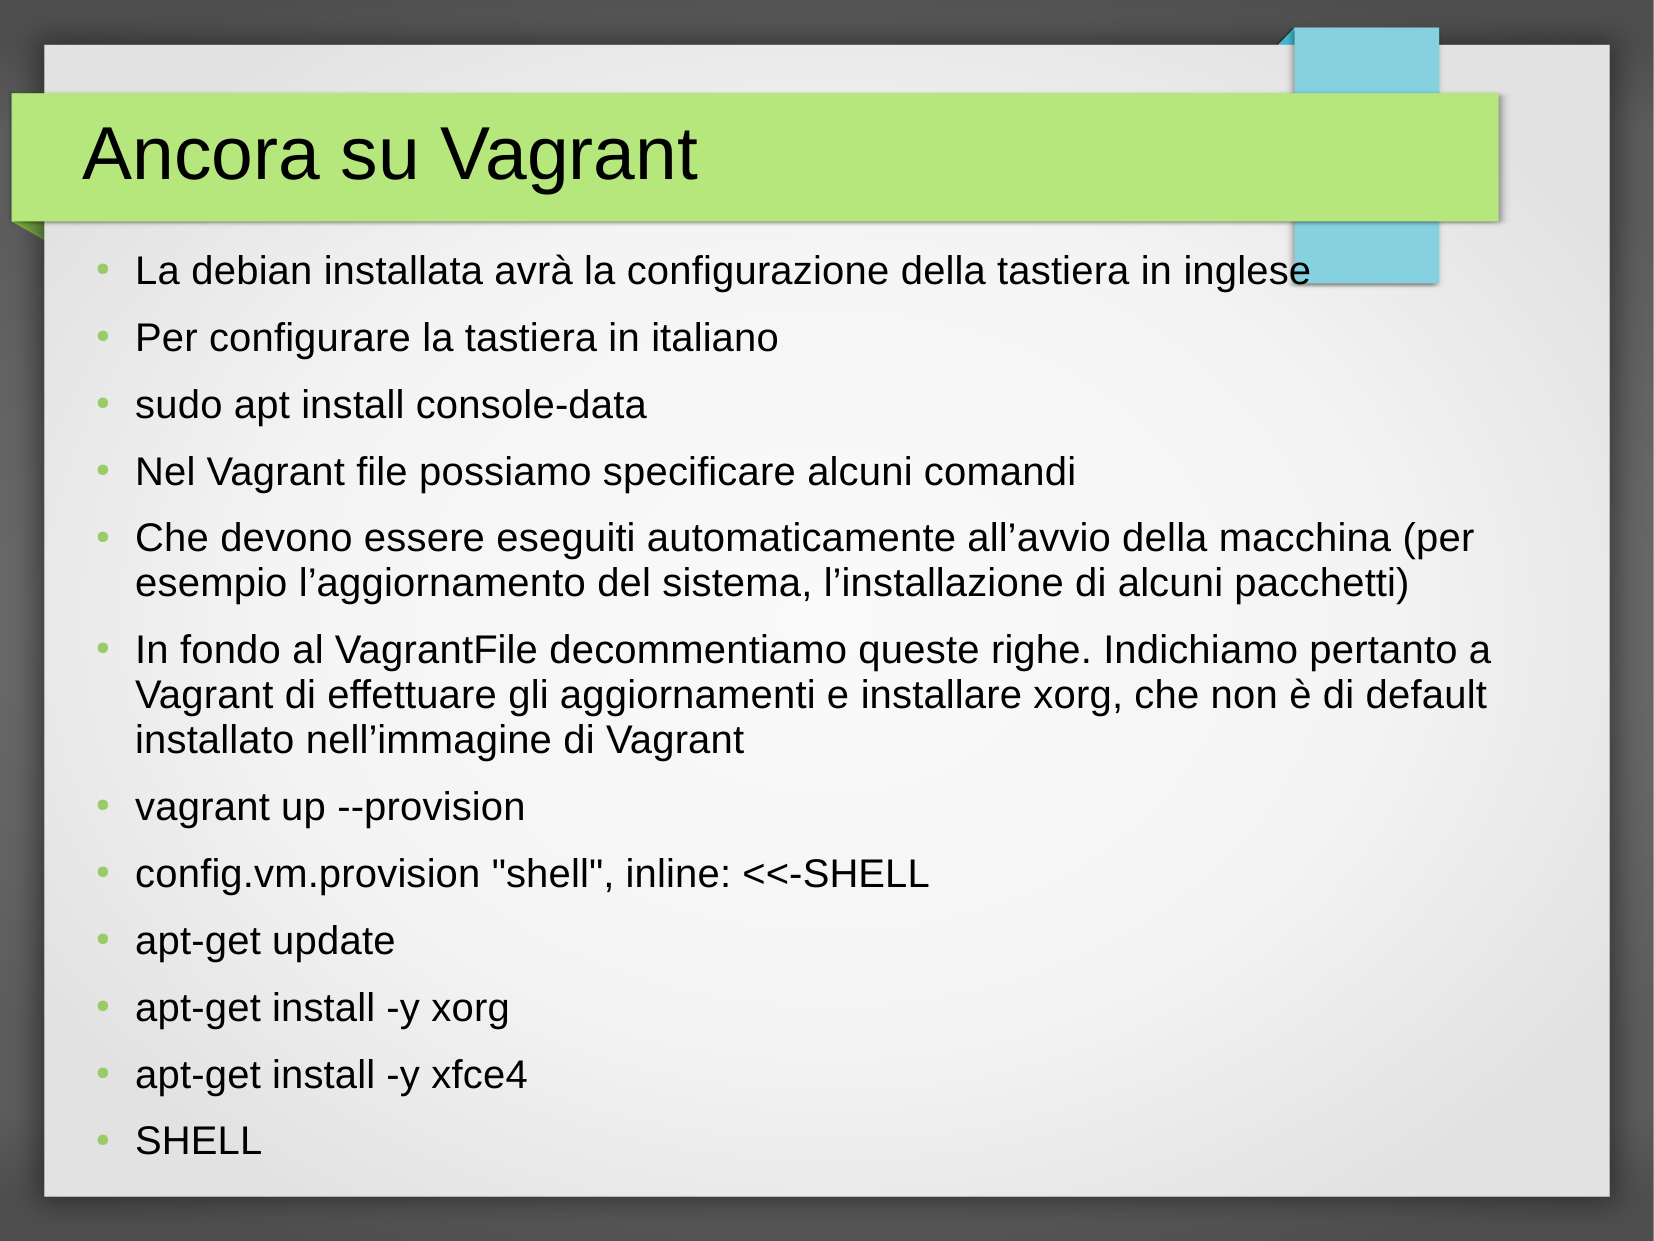

# Ancora su Vagrant
La debian installata avrà la configurazione della tastiera in inglese
Per configurare la tastiera in italiano
sudo apt install console-data
Nel Vagrant file possiamo specificare alcuni comandi
Che devono essere eseguiti automaticamente all’avvio della macchina (per esempio l’aggiornamento del sistema, l’installazione di alcuni pacchetti)
In fondo al VagrantFile decommentiamo queste righe. Indichiamo pertanto a Vagrant di effettuare gli aggiornamenti e installare xorg, che non è di default installato nell’immagine di Vagrant
vagrant up --provision
config.vm.provision "shell", inline: <<-SHELL
apt-get update
apt-get install -y xorg
apt-get install -y xfce4
SHELL